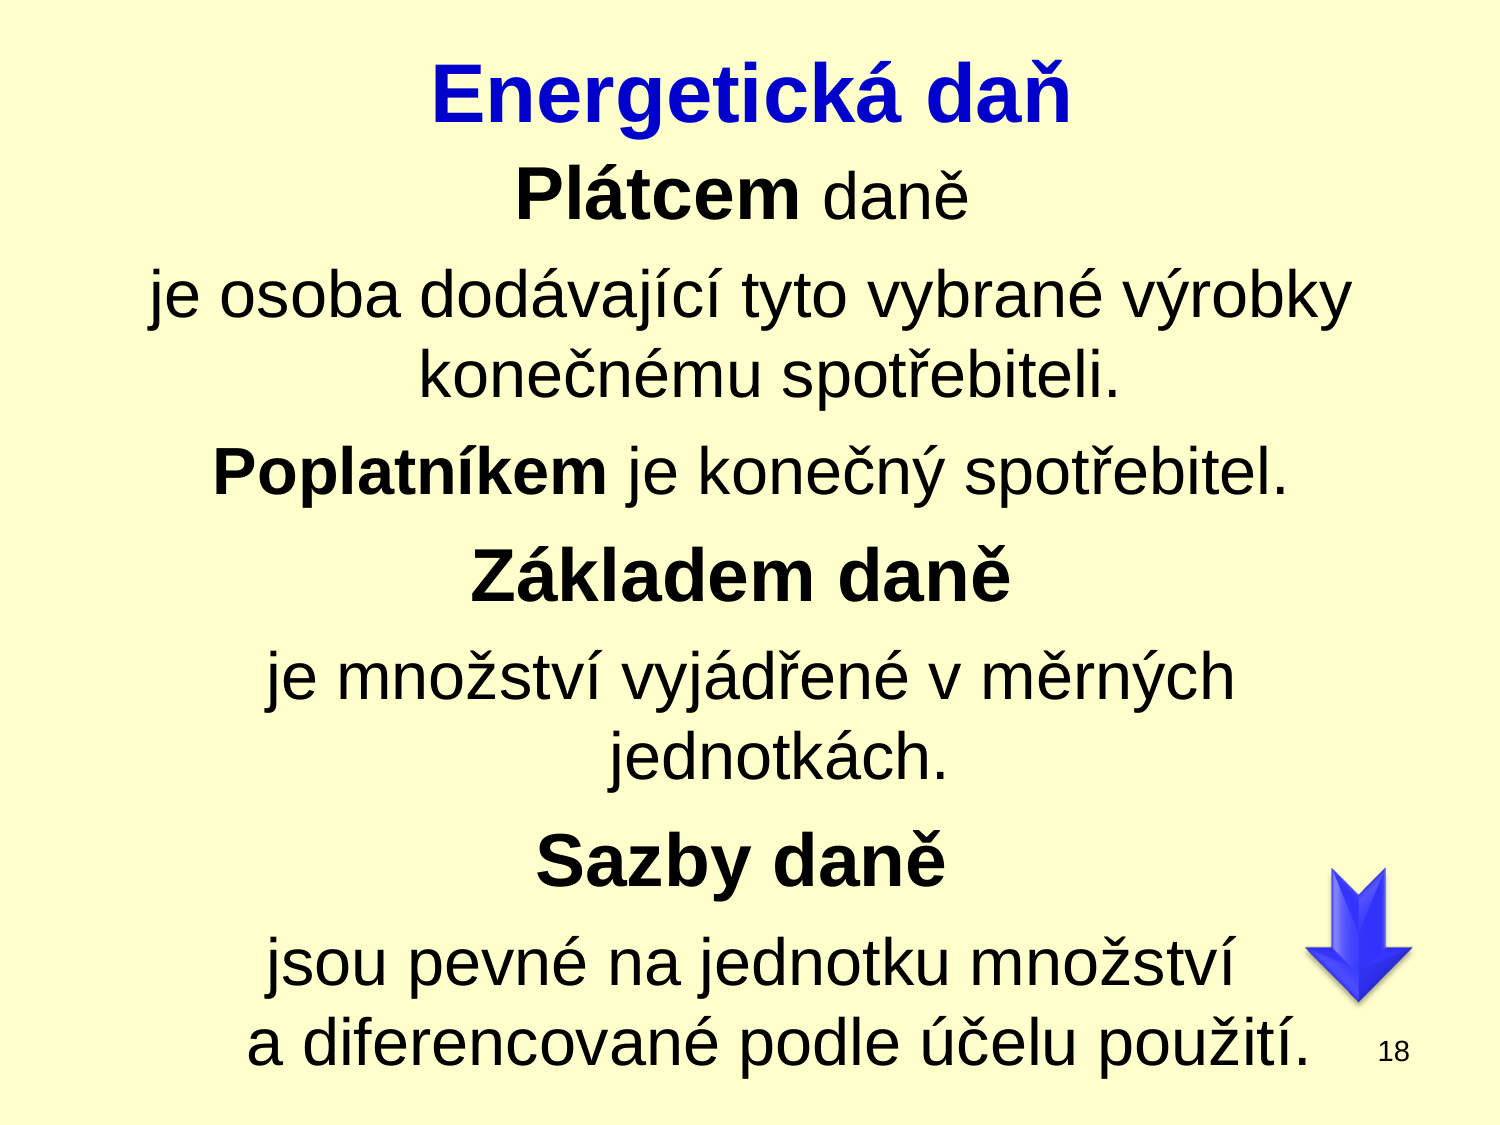

# Energetická daň
Plátcem daně
je osoba dodávající tyto vybrané výrobky konečnému spotřebiteli.
Poplatníkem je konečný spotřebitel.
Základem daně
je množství vyjádřené v měrných jednotkách.
Sazby daně
jsou pevné na jednotku množství
a diferencované podle účelu použití.